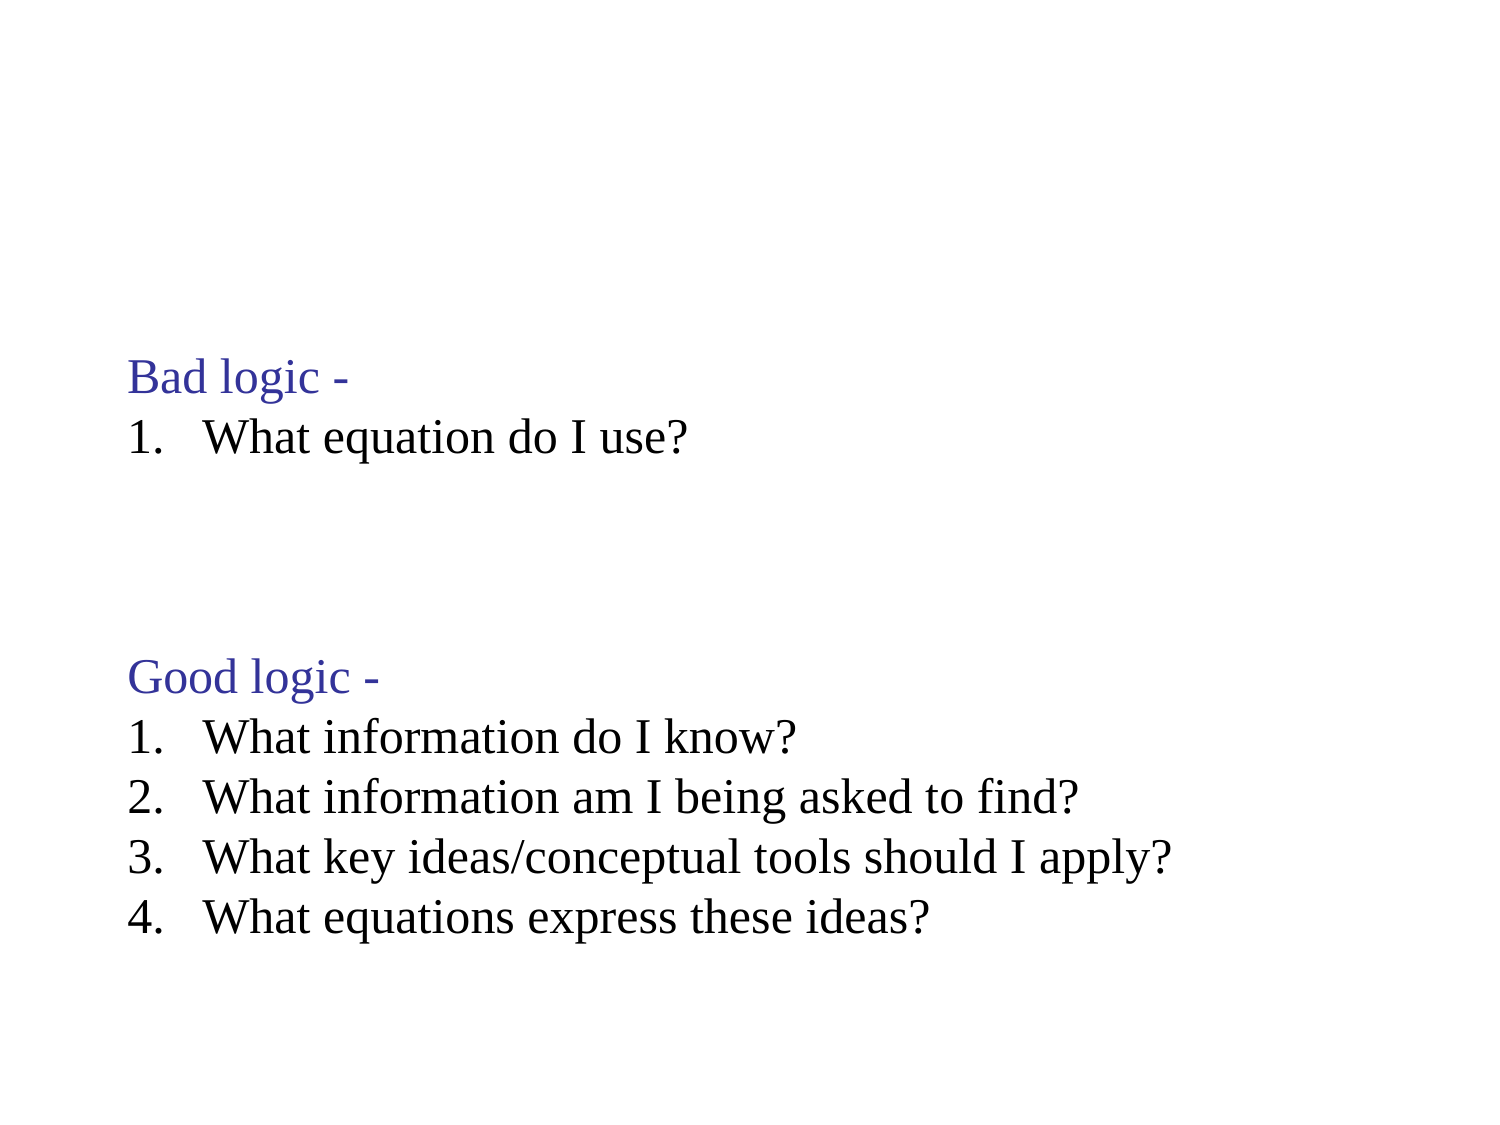

Bad logic -
What equation do I use?
Good logic -
What information do I know?
What information am I being asked to find?
What key ideas/conceptual tools should I apply?
What equations express these ideas?